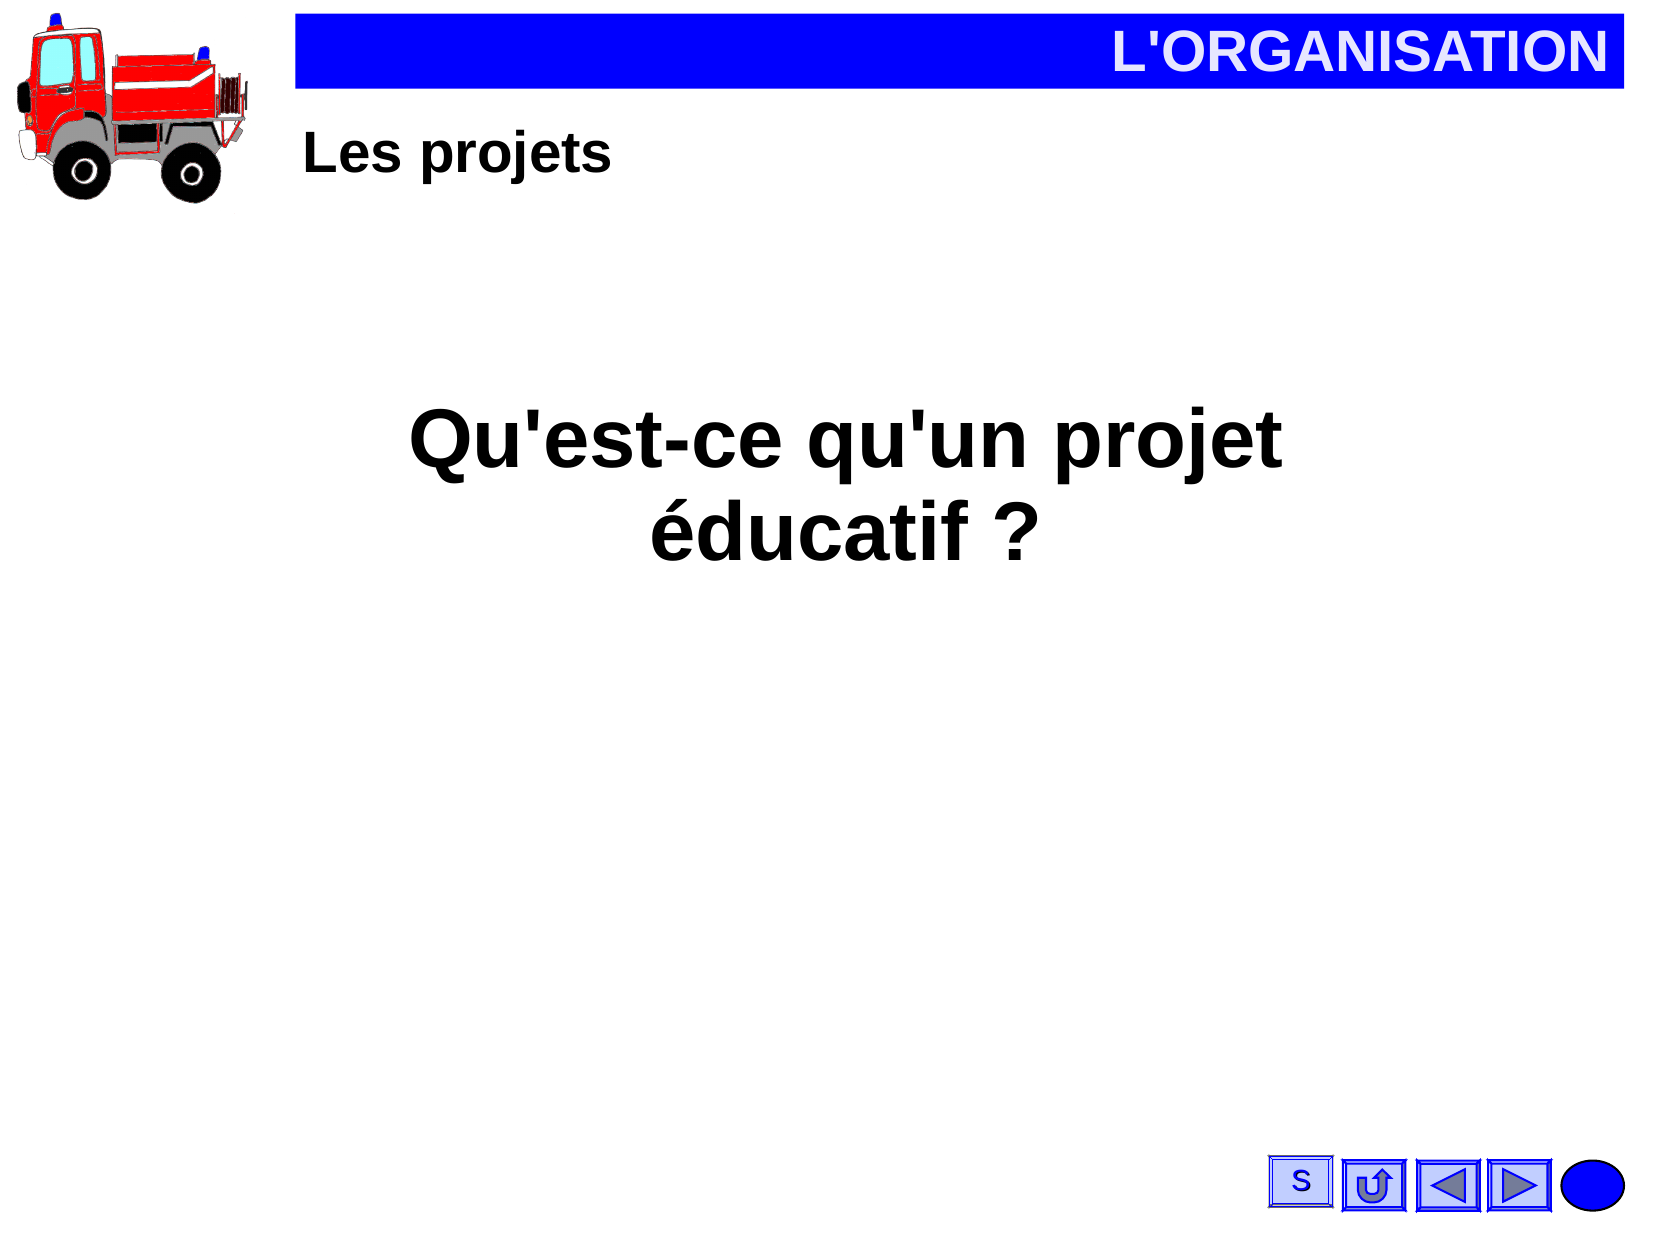

L'ORGANISATION
Les projets
# Qu'est-ce qu'un projet éducatif ?